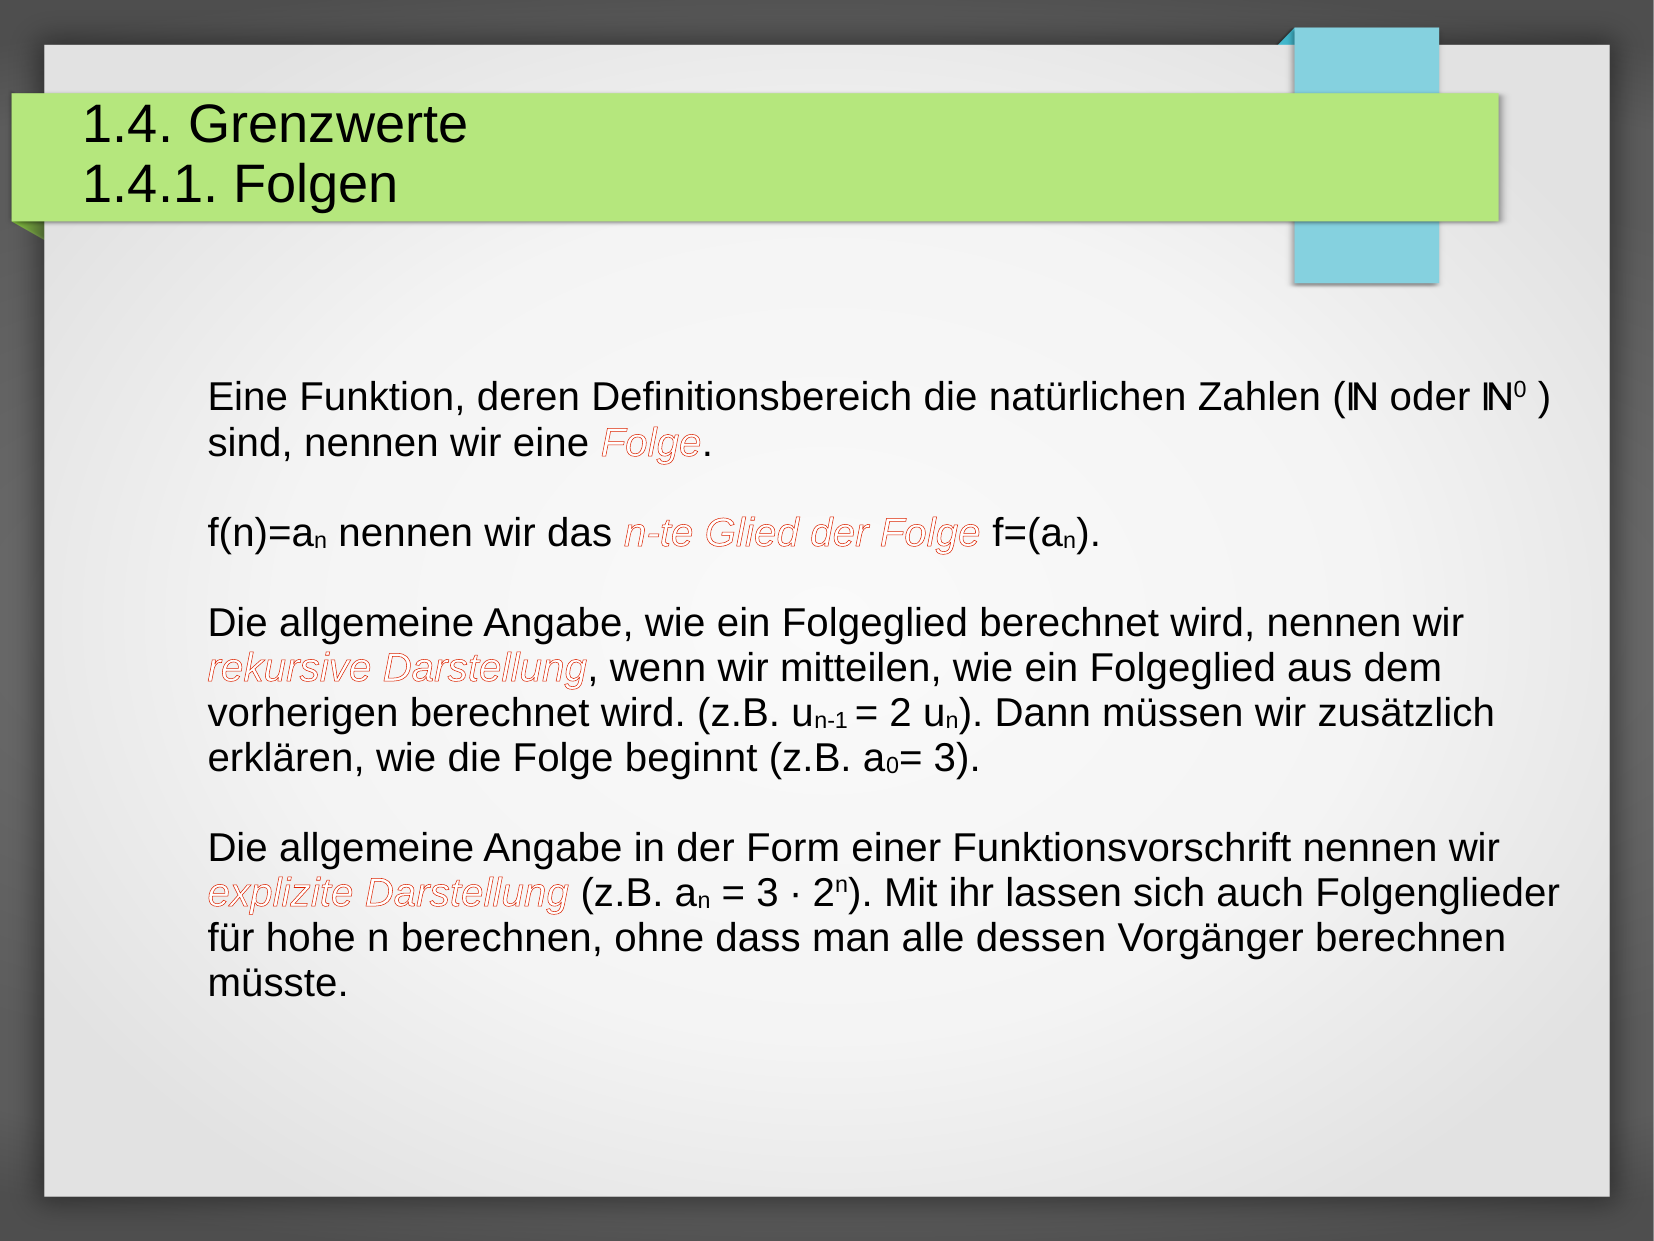

# 1.4. Grenzwerte 1.4.1. Folgen
Eine Funktion, deren Definitionsbereich die natürlichen Zahlen (ℕ oder ℕ0 ) sind, nennen wir eine Folge.
f(n)=an nennen wir das n-te Glied der Folge f=(an).
Die allgemeine Angabe, wie ein Folgeglied berechnet wird, nennen wir rekursive Darstellung, wenn wir mitteilen, wie ein Folgeglied aus dem vorherigen berechnet wird. (z.B. un-1 = 2 un). Dann müssen wir zusätzlich erklären, wie die Folge beginnt (z.B. a0= 3).
Die allgemeine Angabe in der Form einer Funktionsvorschrift nennen wir explizite Darstellung (z.B. an = 3 ∙ 2n). Mit ihr lassen sich auch Folgenglieder für hohe n berechnen, ohne dass man alle dessen Vorgänger berechnen müsste.